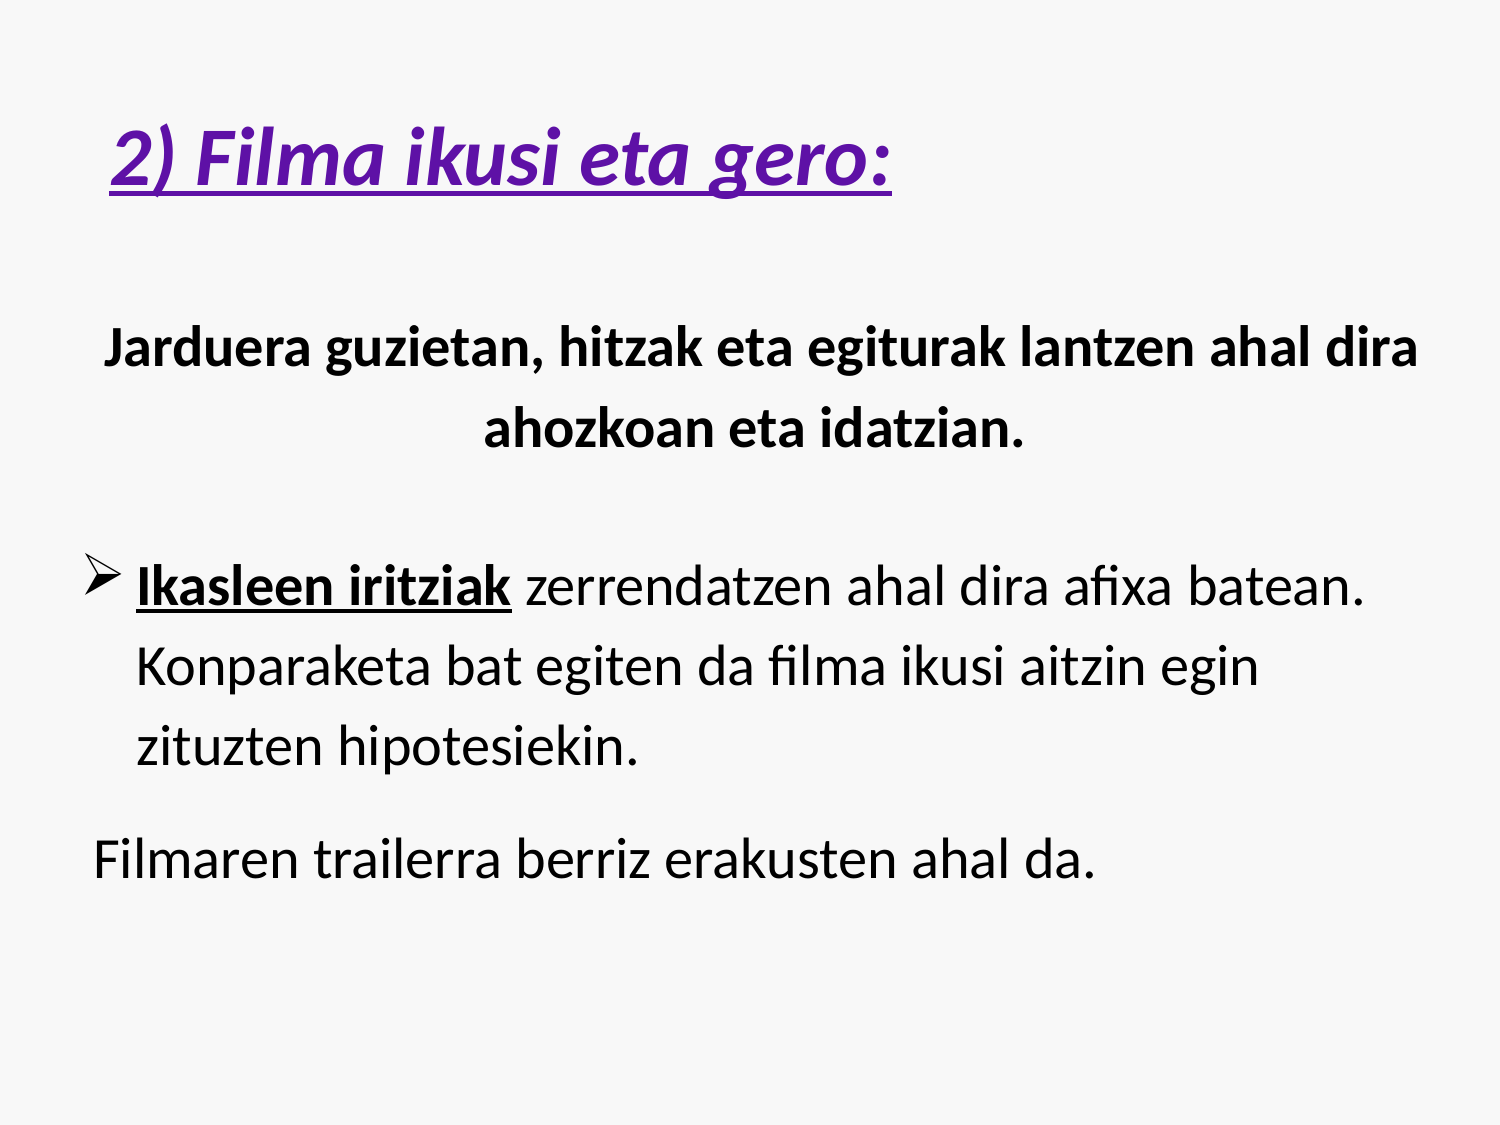

2) Filma ikusi eta gero:
# Jarduera guzietan, hitzak eta egiturak lantzen ahal dira ahozkoan eta idatzian.
Ikasleen iritziak zerrendatzen ahal dira afixa batean. Konparaketa bat egiten da filma ikusi aitzin egin zituzten hipotesiekin.
 Filmaren trailerra berriz erakusten ahal da.